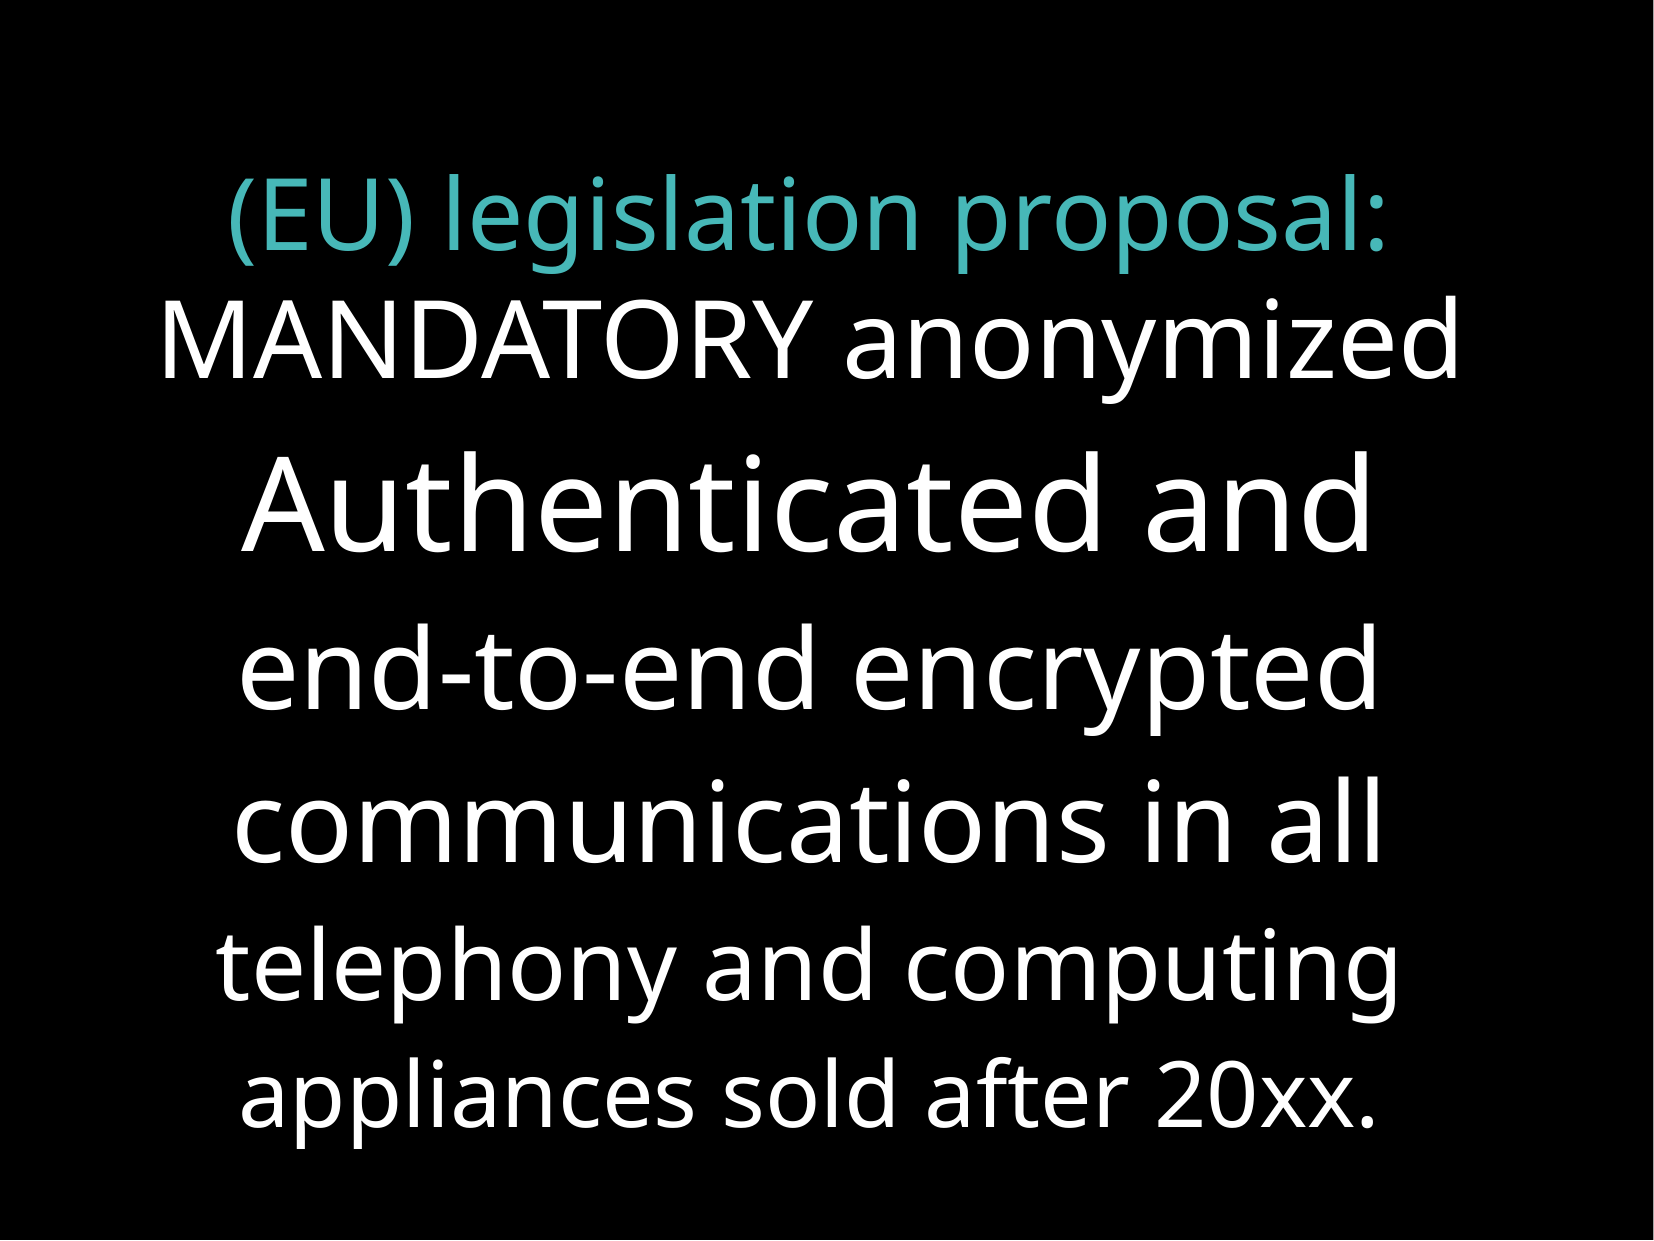

# (EU) legislation proposal:
MANDATORY anonymized
Authenticated and
end-to-end encrypted
communications in all
telephony and computing
appliances sold after 20xx.